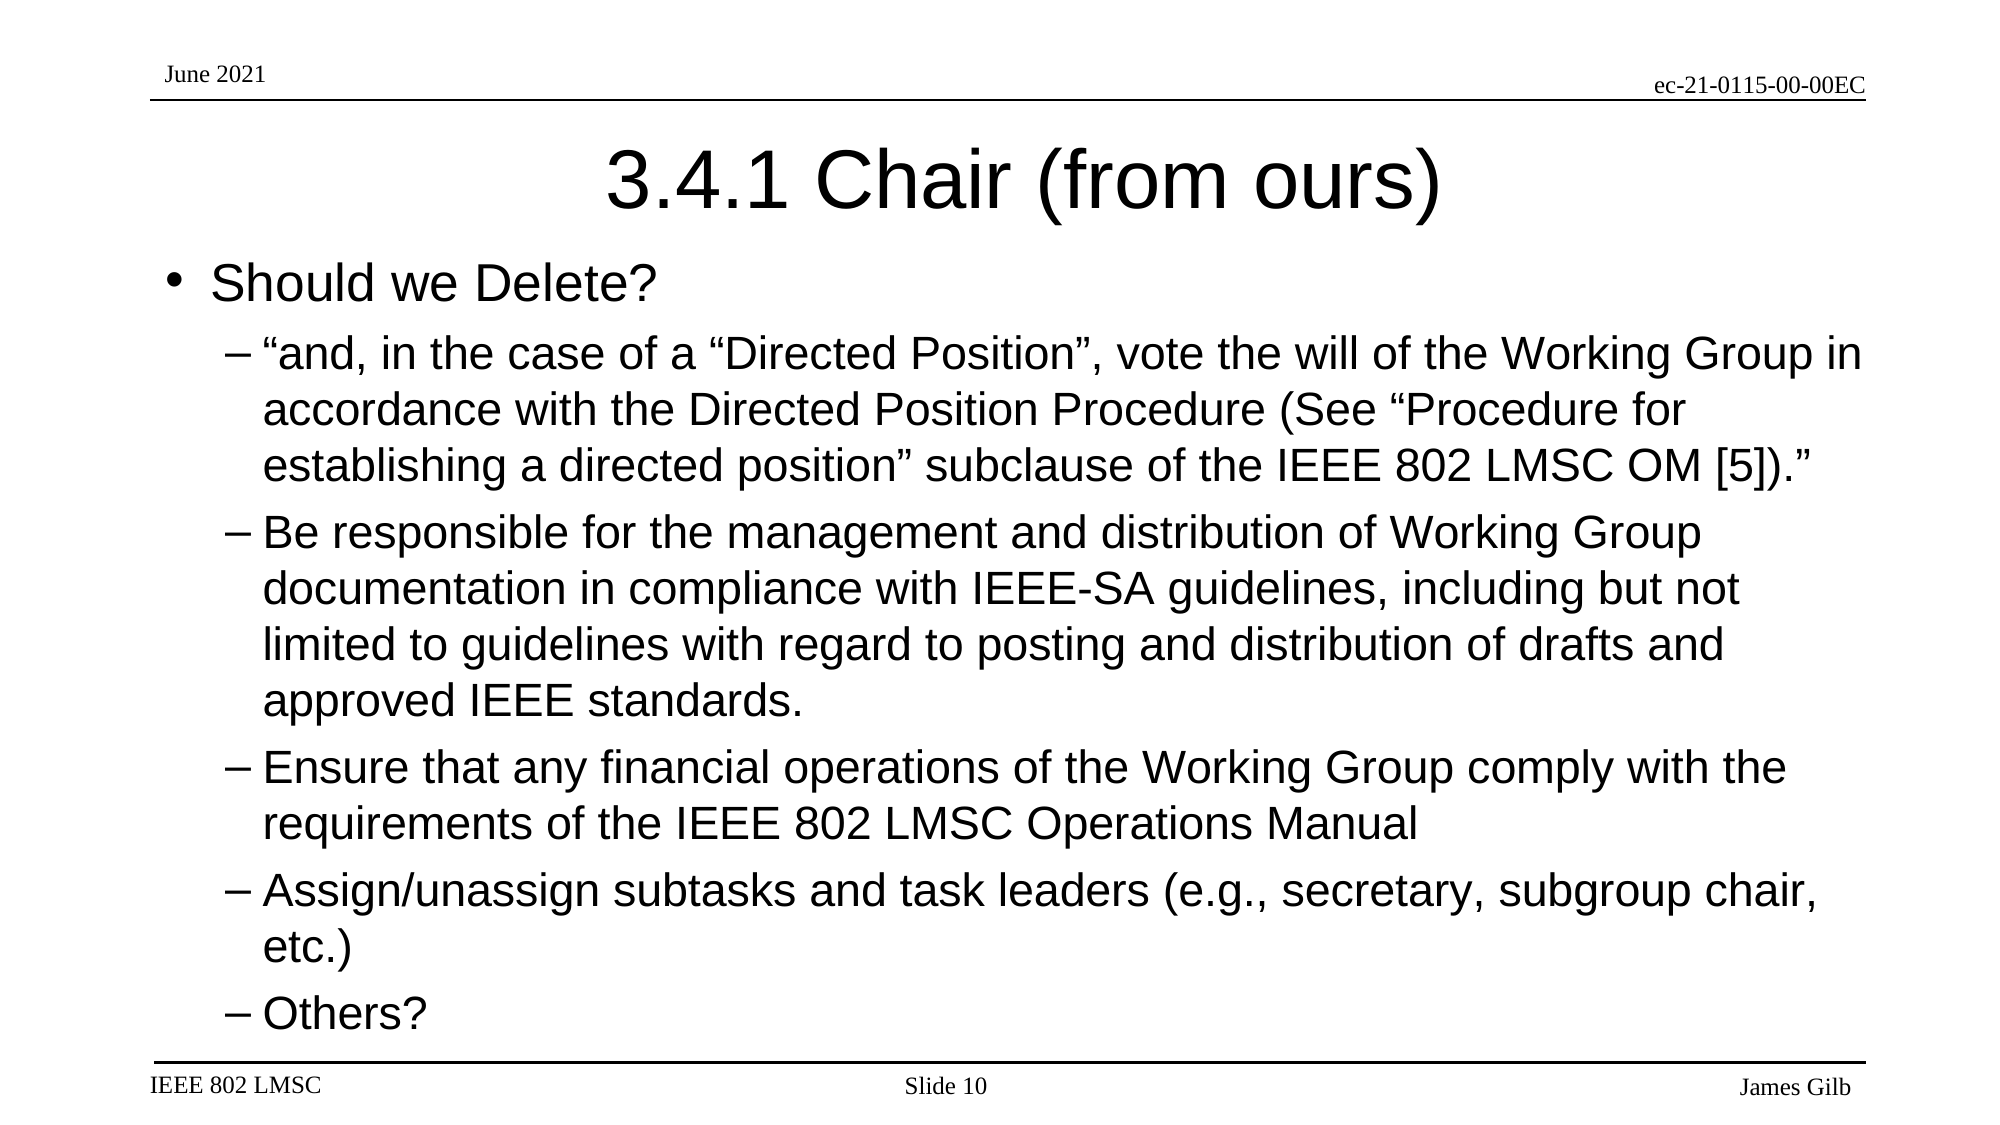

# 3.4.1 Chair (from ours)
Should we Delete?
“and, in the case of a “Directed Position”, vote the will of the Working Group in accordance with the Directed Position Procedure (See “Procedure for establishing a directed position” subclause of the IEEE 802 LMSC OM [5]).”
Be responsible for the management and distribution of Working Group documentation in compliance with IEEE-SA guidelines, including but not limited to guidelines with regard to posting and distribution of drafts and approved IEEE standards.
Ensure that any financial operations of the Working Group comply with the requirements of the IEEE 802 LMSC Operations Manual
Assign/unassign subtasks and task leaders (e.g., secretary, subgroup chair, etc.)
Others?
10